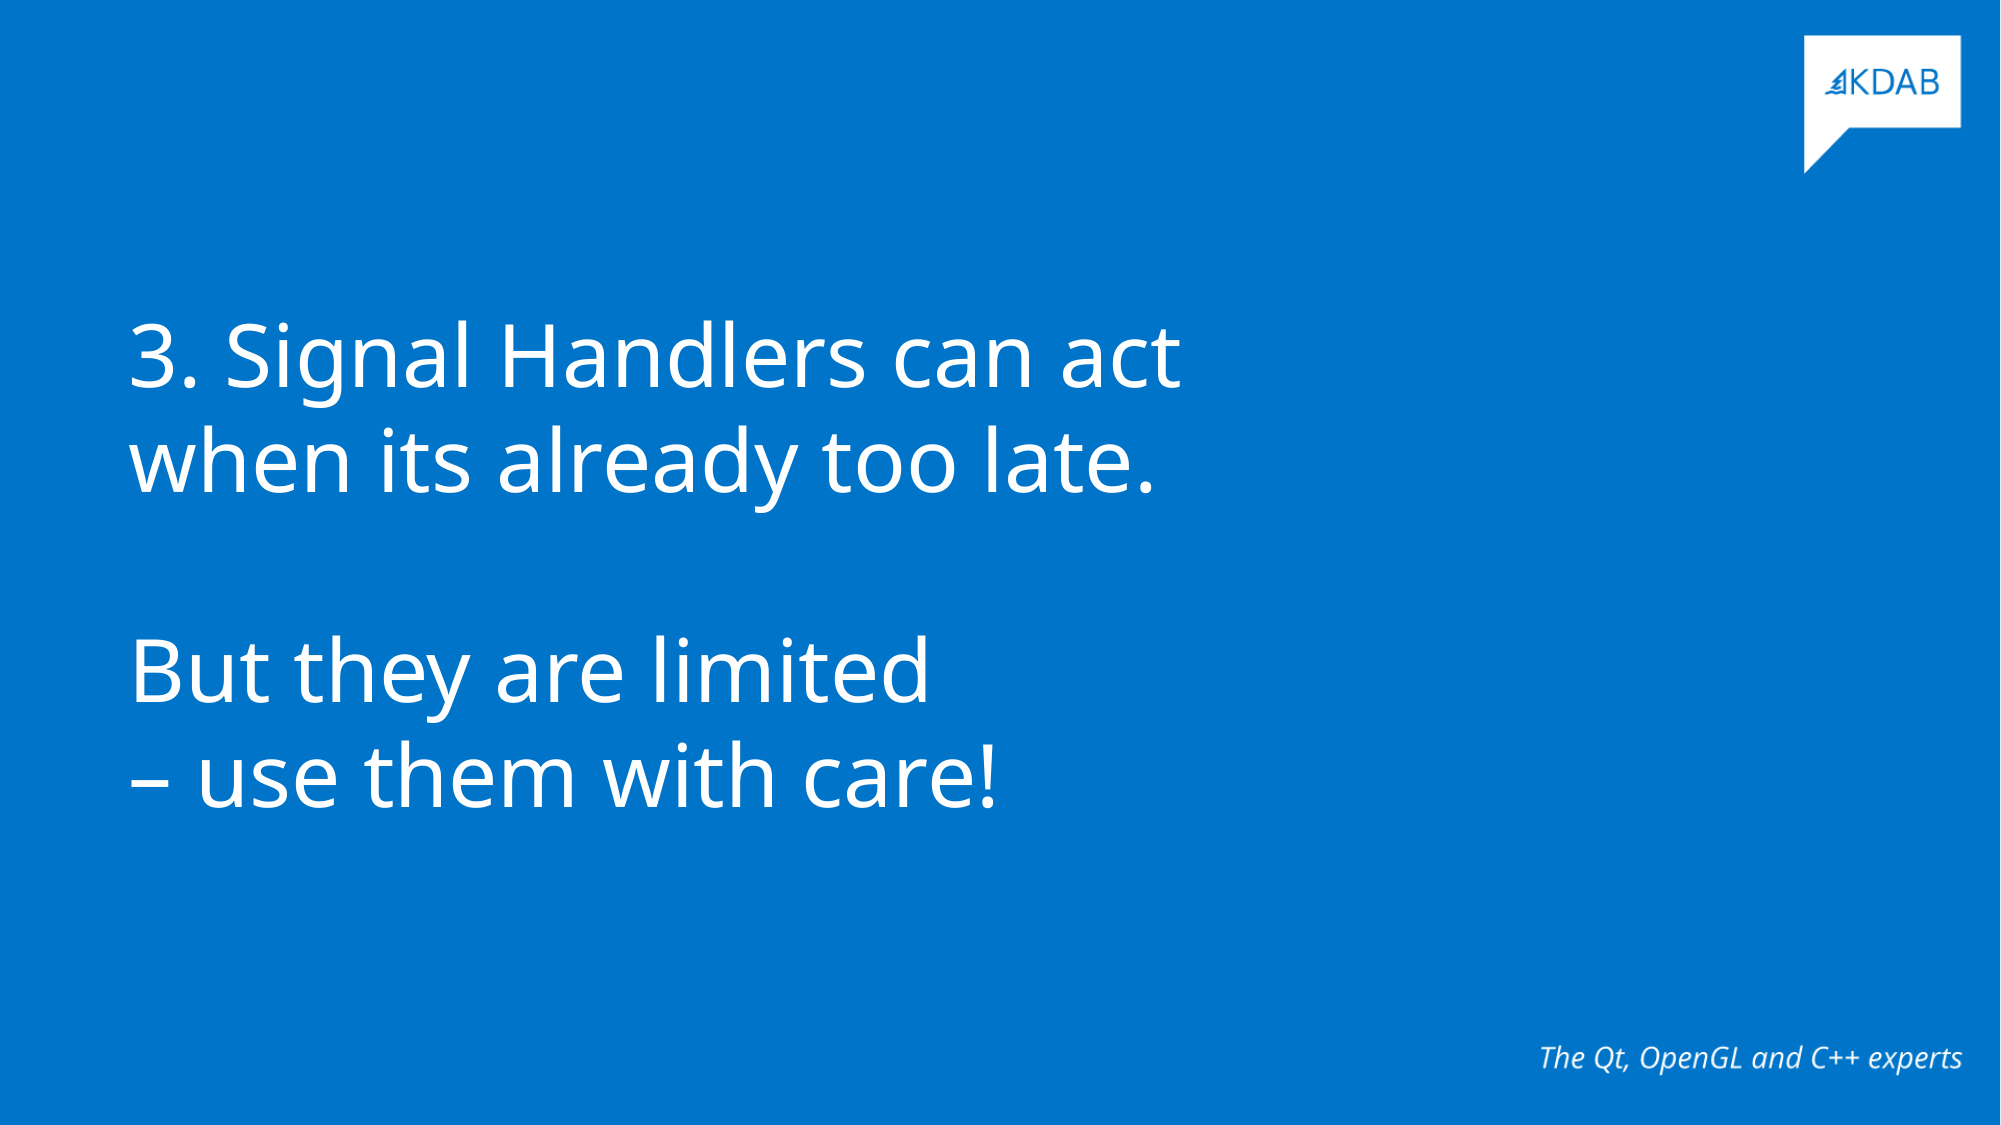

#
3. Signal Handlers can act
when its already too late.
But they are limited
– use them with care!